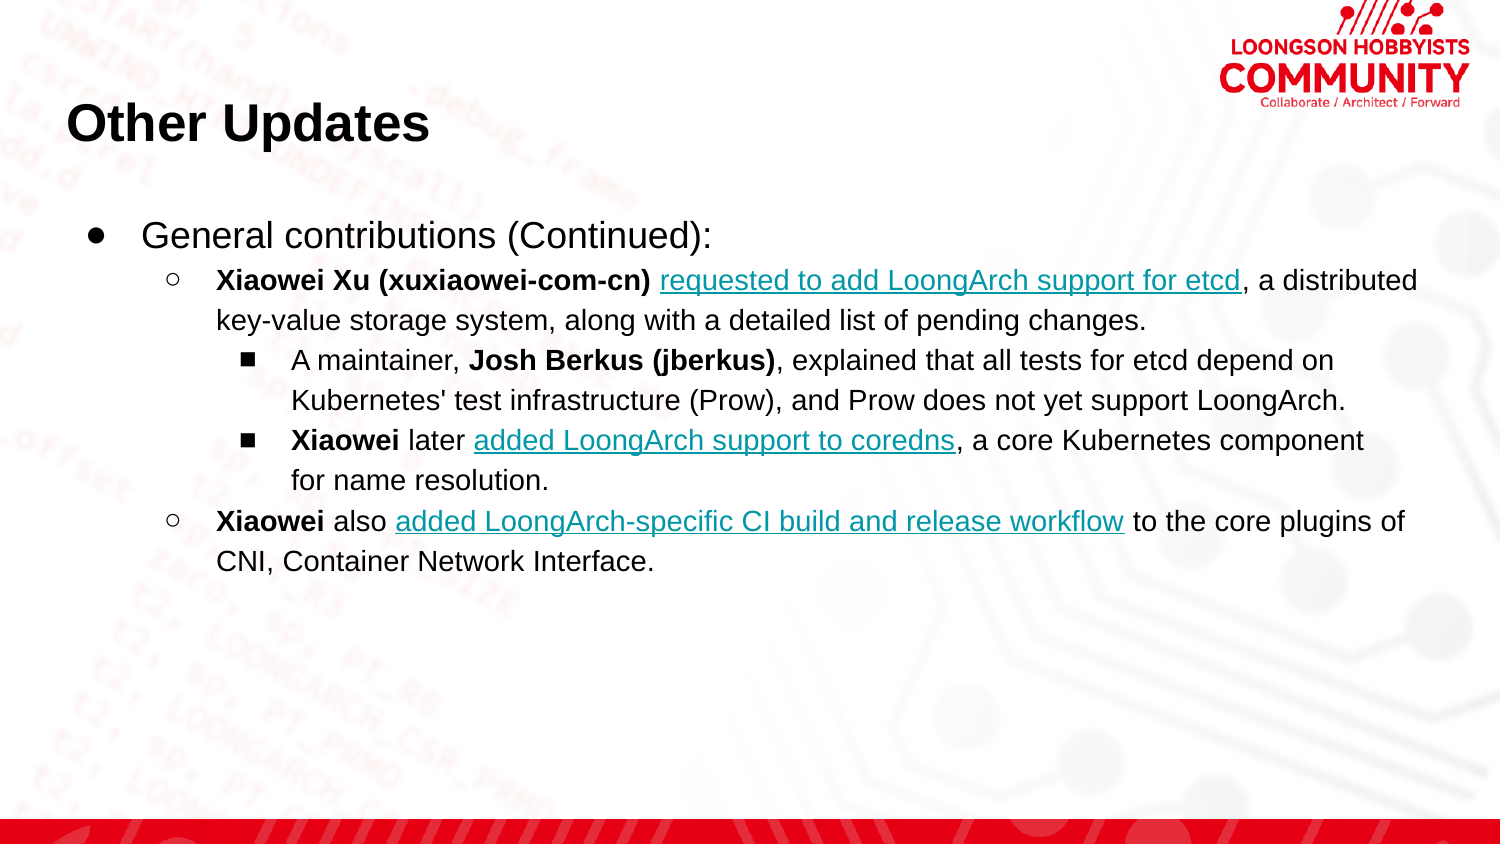

# Other Updates
General contributions (Continued):
Xiaowei Xu (xuxiaowei-com-cn) requested to add LoongArch support for etcd, a distributed key-value storage system, along with a detailed list of pending changes.
A maintainer, Josh Berkus (jberkus), explained that all tests for etcd depend on Kubernetes' test infrastructure (Prow), and Prow does not yet support LoongArch.
Xiaowei later added LoongArch support to coredns, a core Kubernetes component
for name resolution.
Xiaowei also added LoongArch-specific CI build and release workflow to the core plugins of CNI, Container Network Interface.